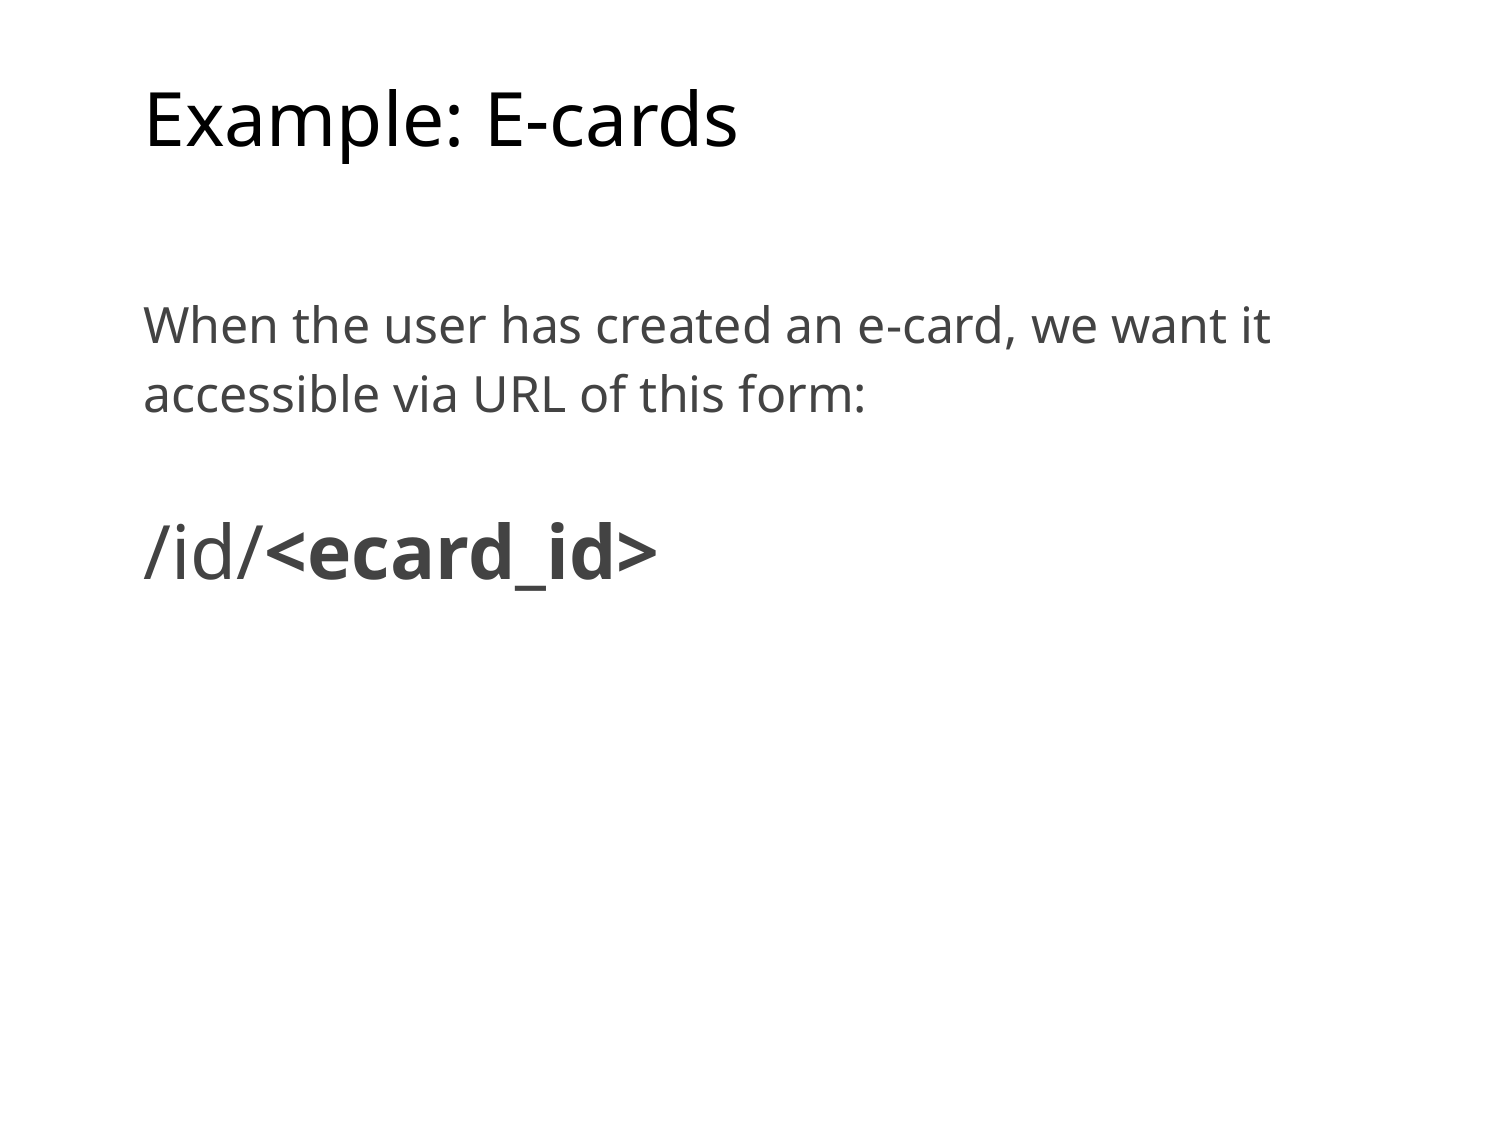

# Example: E-cards
When the user has created an e-card, we want it accessible via URL of this form:
/id/<ecard_id>